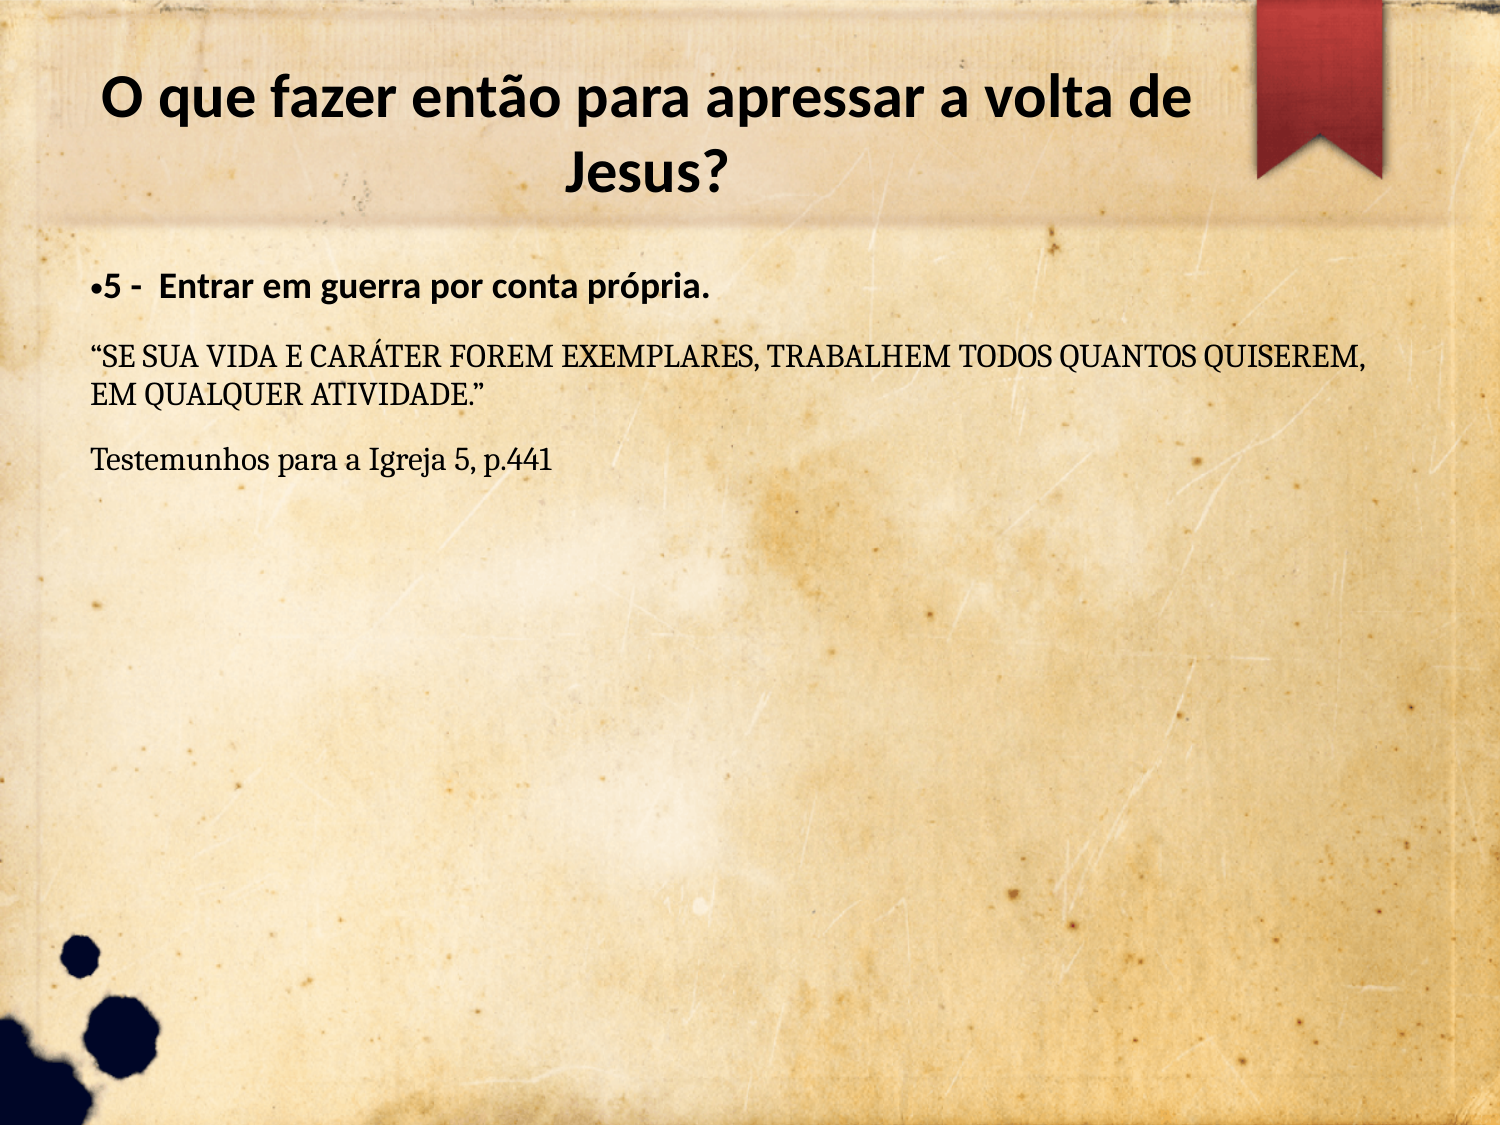

# O que fazer então para apressar a volta de Jesus?
5 - Entrar em guerra por conta própria.
“SE SUA VIDA E CARÁTER FOREM EXEMPLARES, TRABALHEM TODOS QUANTOS QUISEREM, EM QUALQUER ATIVIDADE.”
Testemunhos para a Igreja 5, p.441